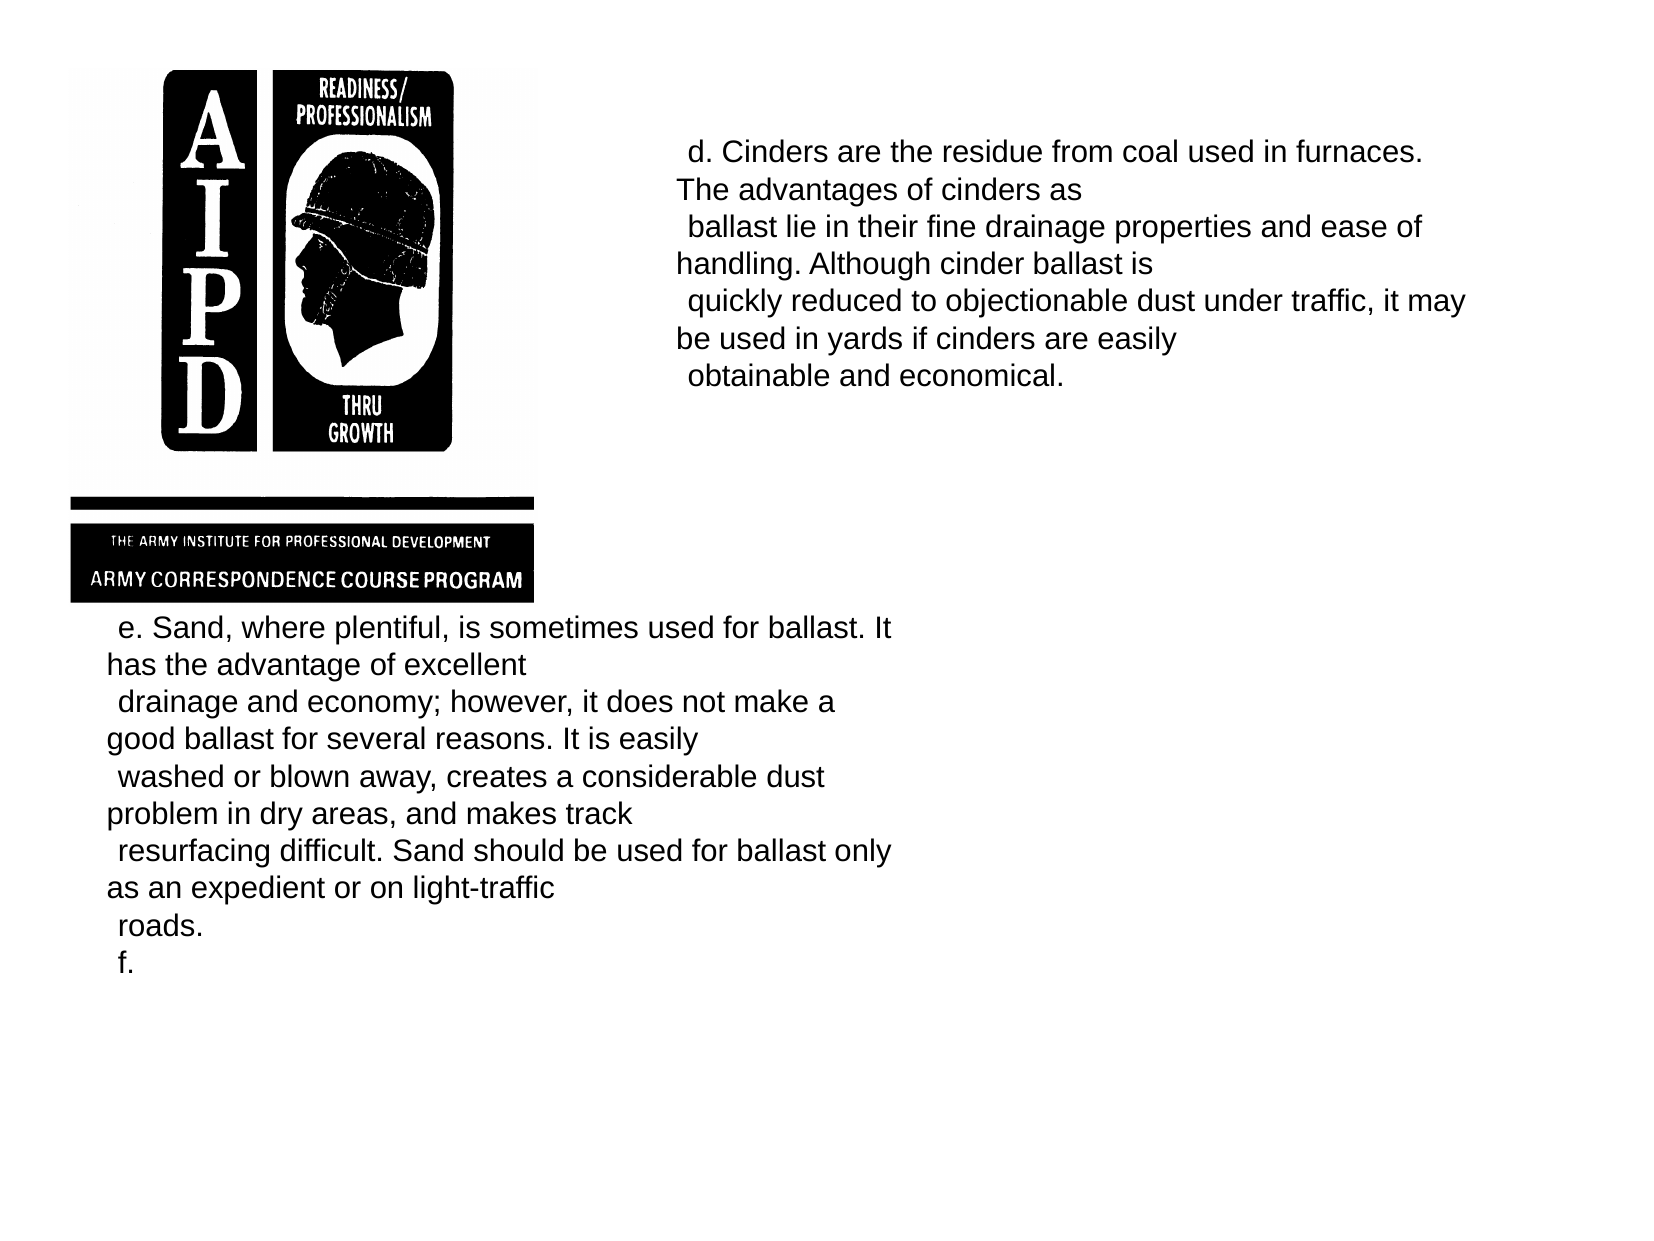

d. Cinders are the residue from coal used in furnaces. The advantages of cinders as
ballast lie in their fine drainage properties and ease of handling. Although cinder ballast is
quickly reduced to objectionable dust under traffic, it may be used in yards if cinders are easily
obtainable and economical.
e. Sand, where plentiful, is sometimes used for ballast. It has the advantage of excellent
drainage and economy; however, it does not make a good ballast for several reasons. It is easily
washed or blown away, creates a considerable dust problem in dry areas, and makes track
resurfacing difficult. Sand should be used for ballast only as an expedient or on light-traffic
roads.
f.